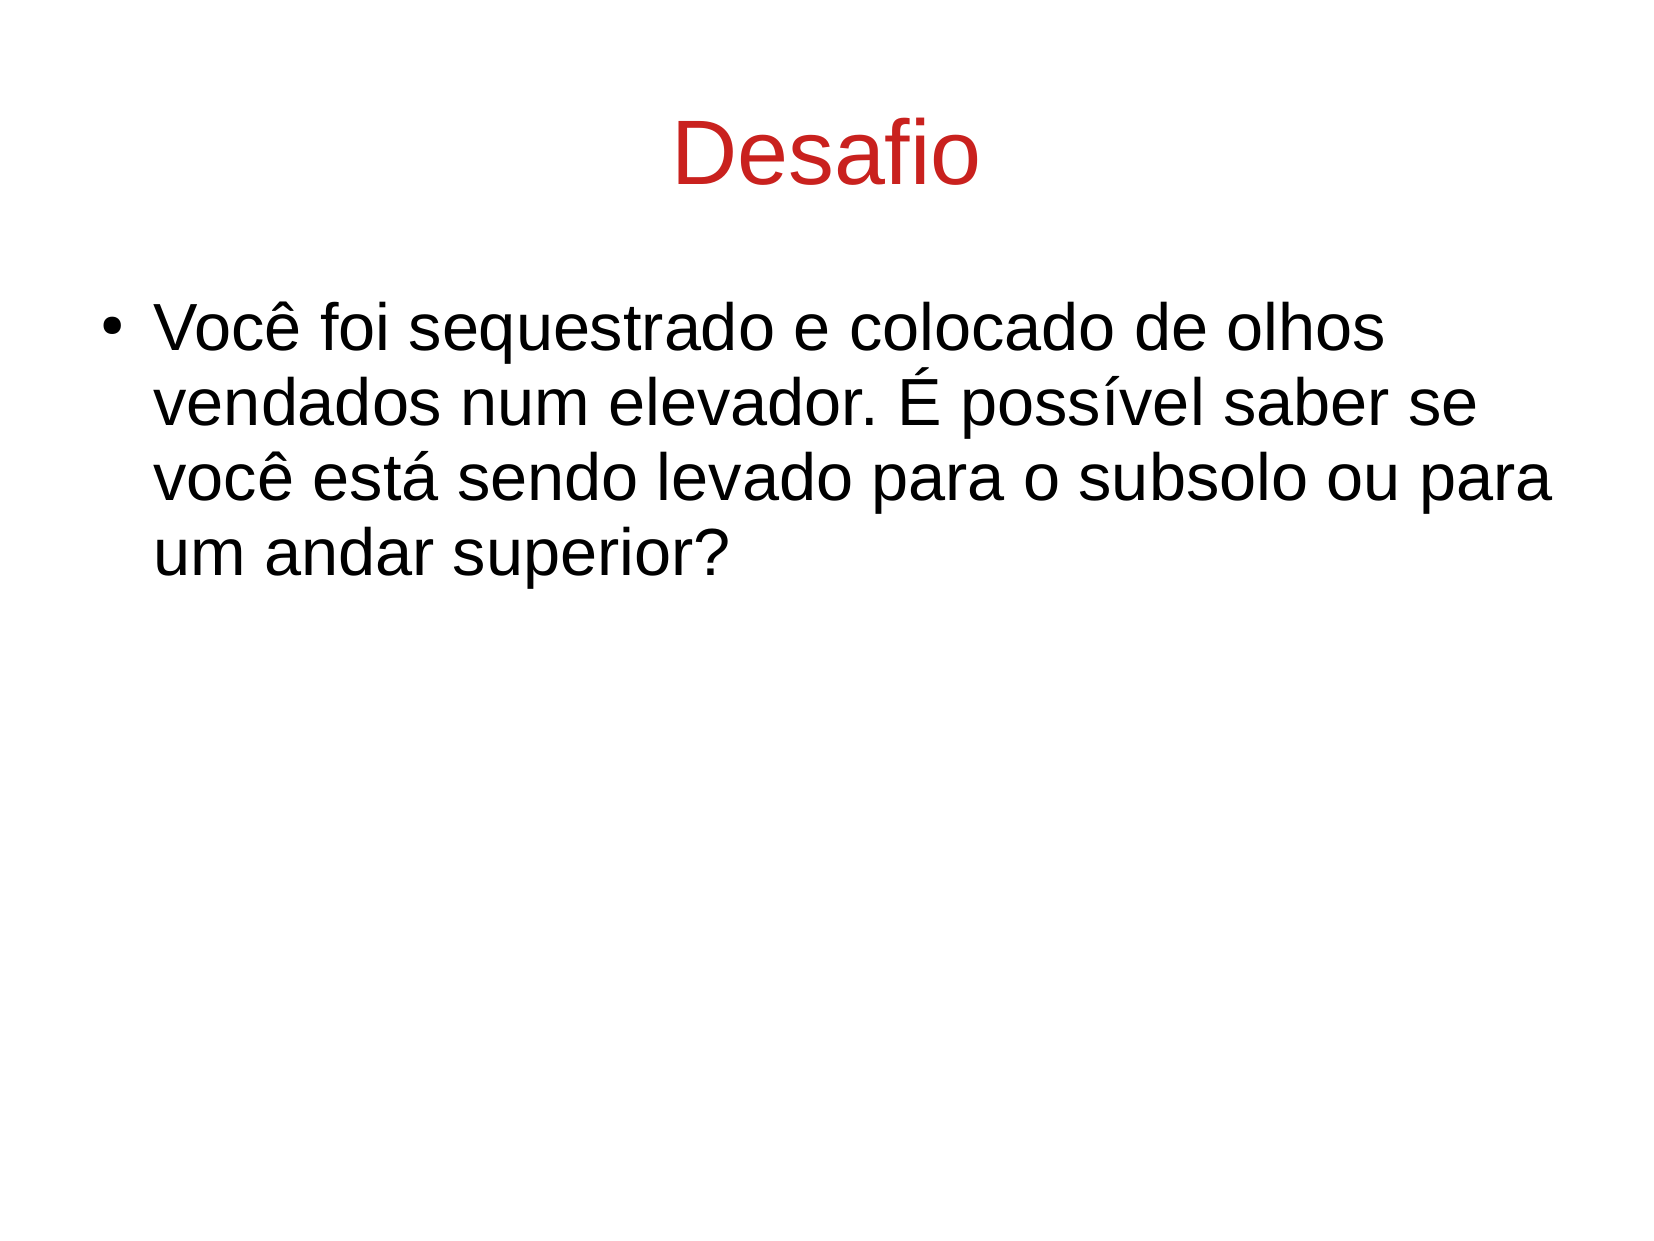

# Desafio
Você foi sequestrado e colocado de olhos vendados num elevador. É possível saber se você está sendo levado para o subsolo ou para um andar superior?